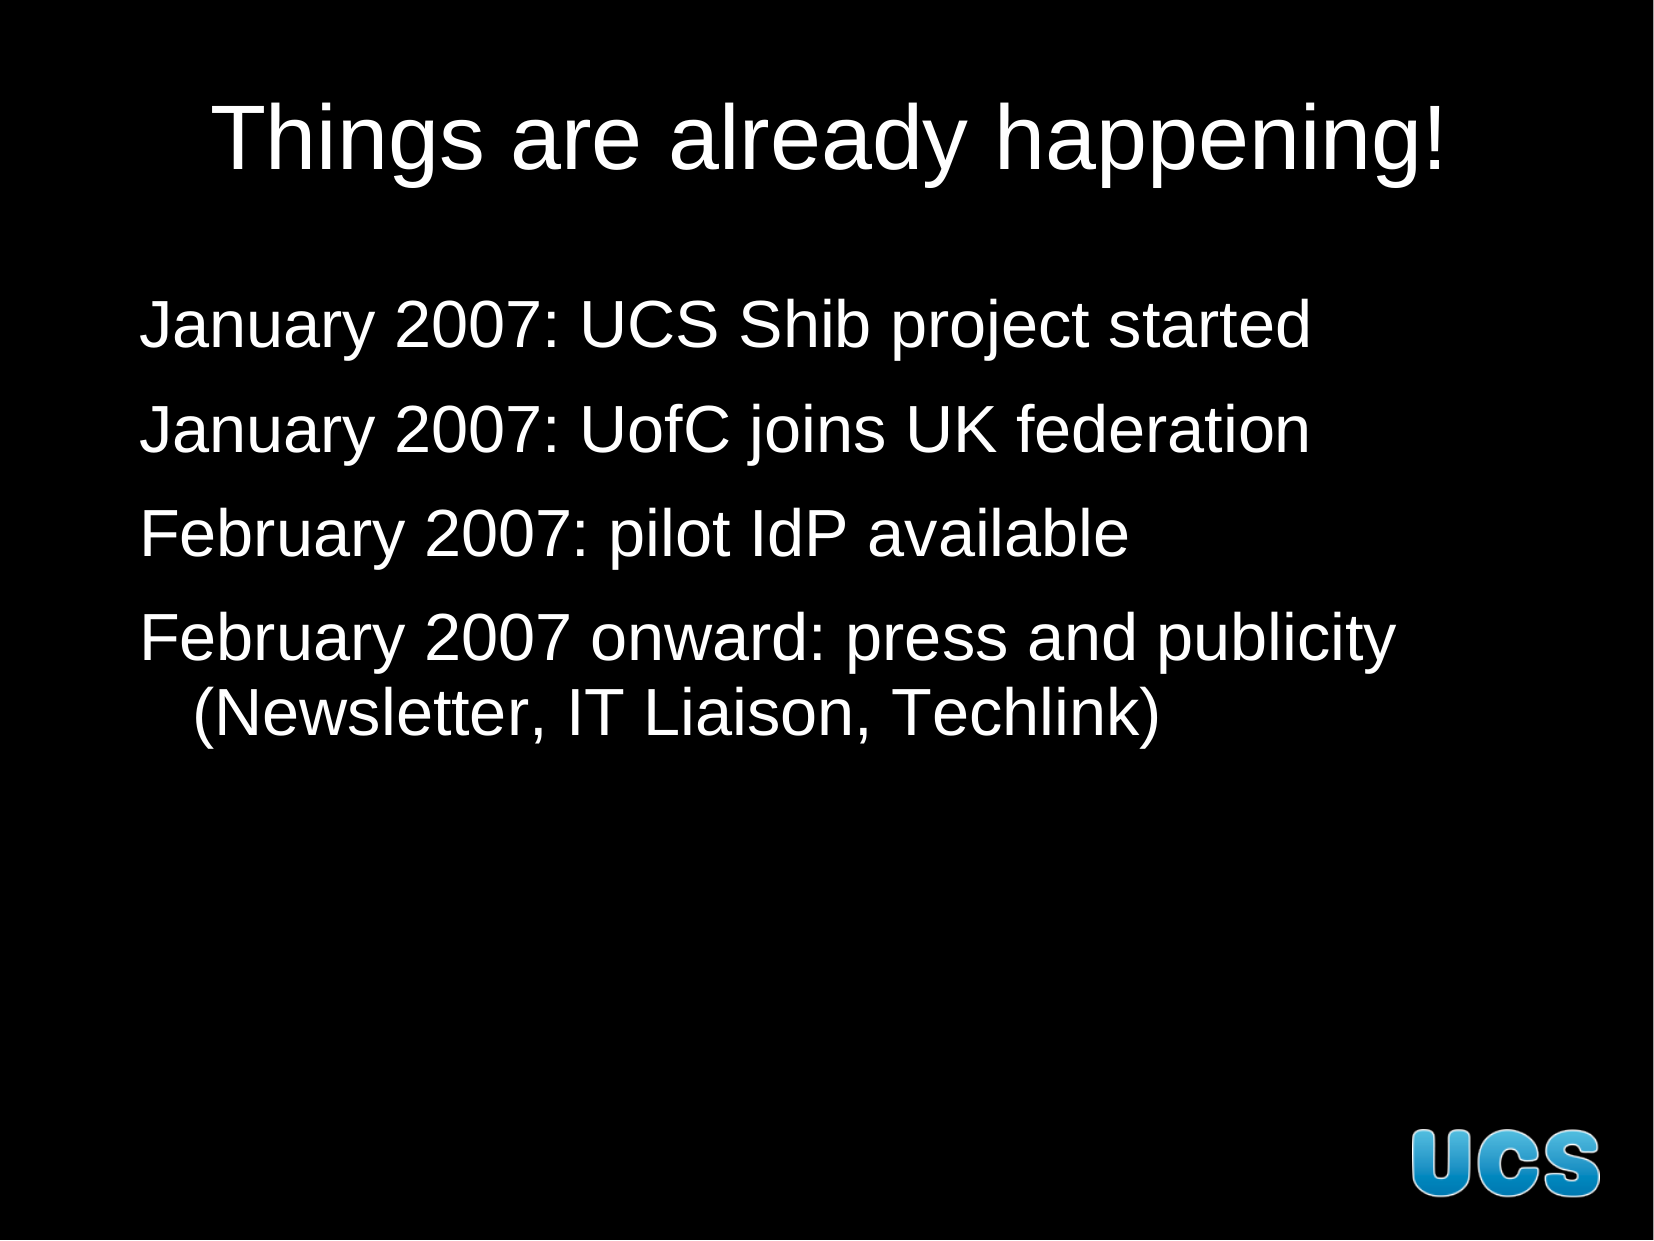

# Things are already happening!
January 2007: UCS Shib project started
January 2007: UofC joins UK federation
February 2007: pilot IdP available
February 2007 onward: press and publicity (Newsletter, IT Liaison, Techlink)